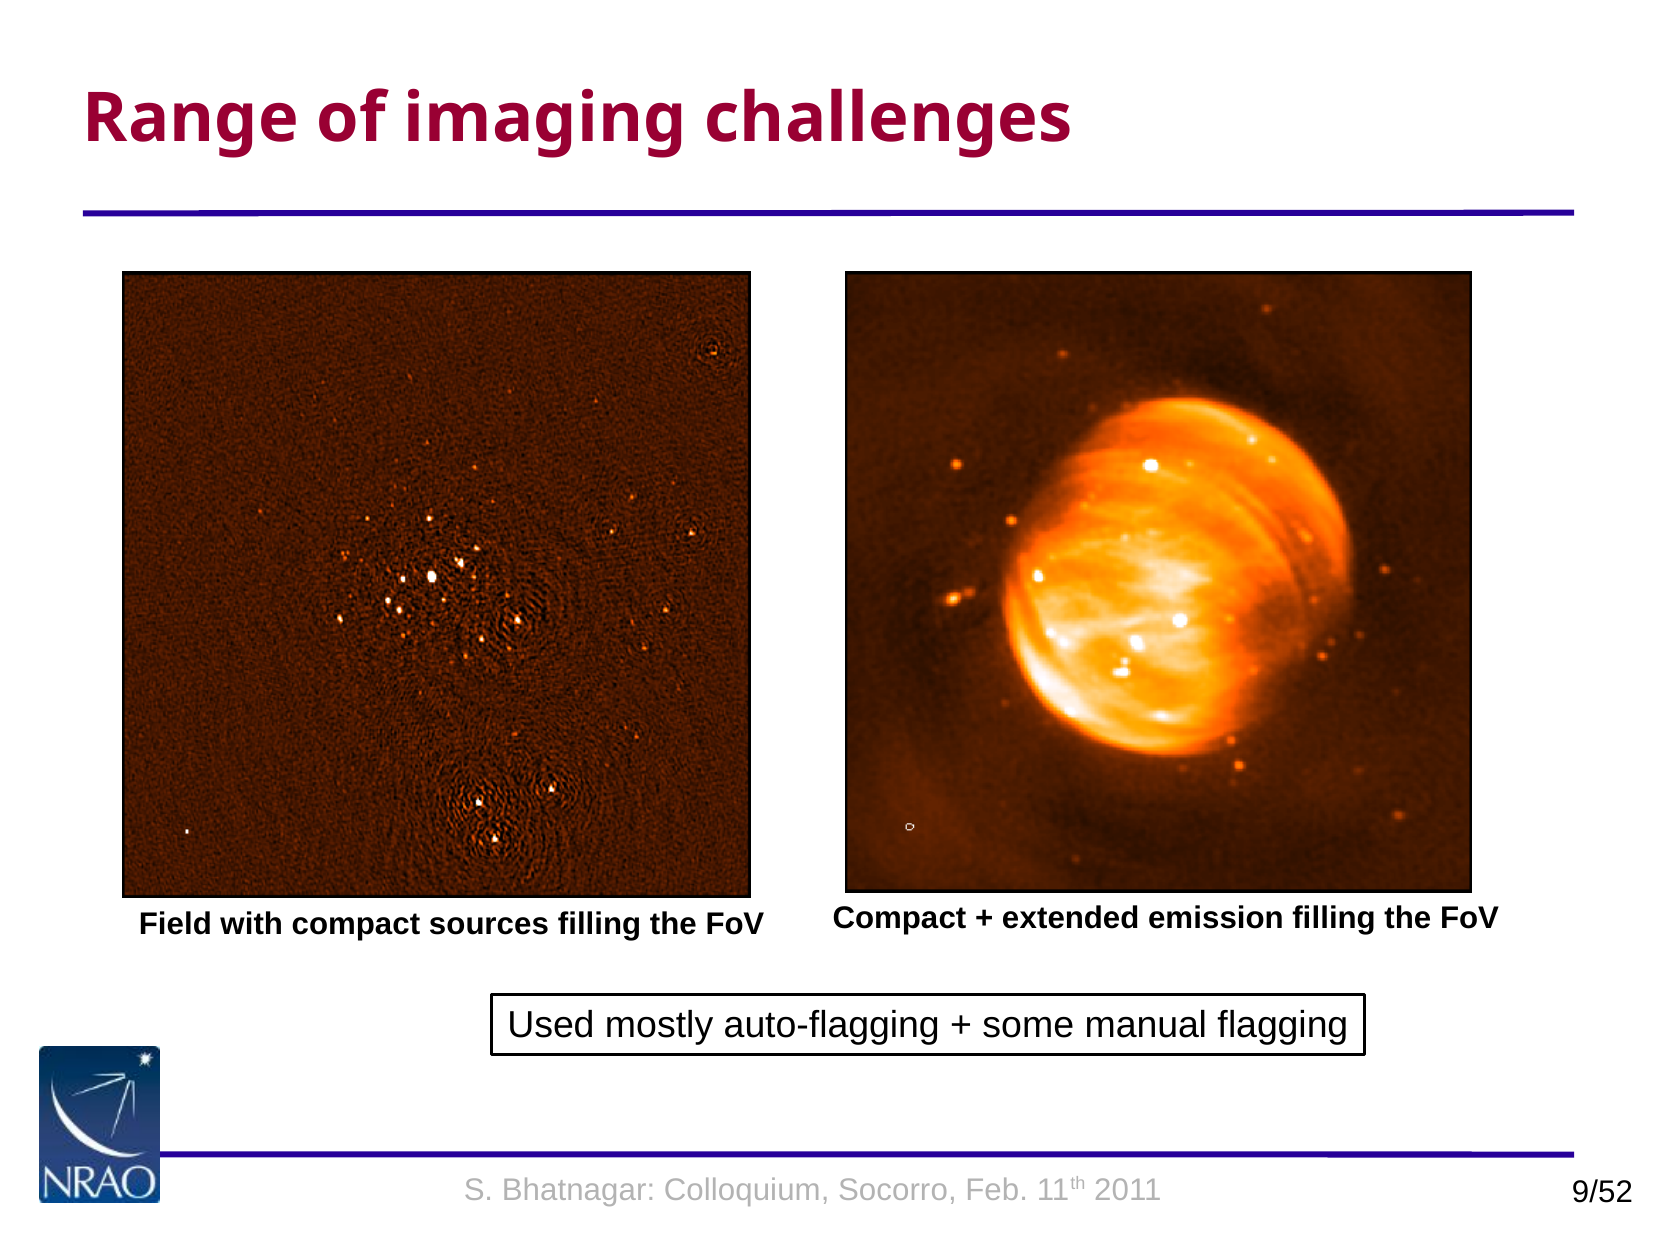

# Range of imaging challenges
Compact + extended emission filling the FoV
Field with compact sources filling the FoV
Used mostly auto-flagging + some manual flagging